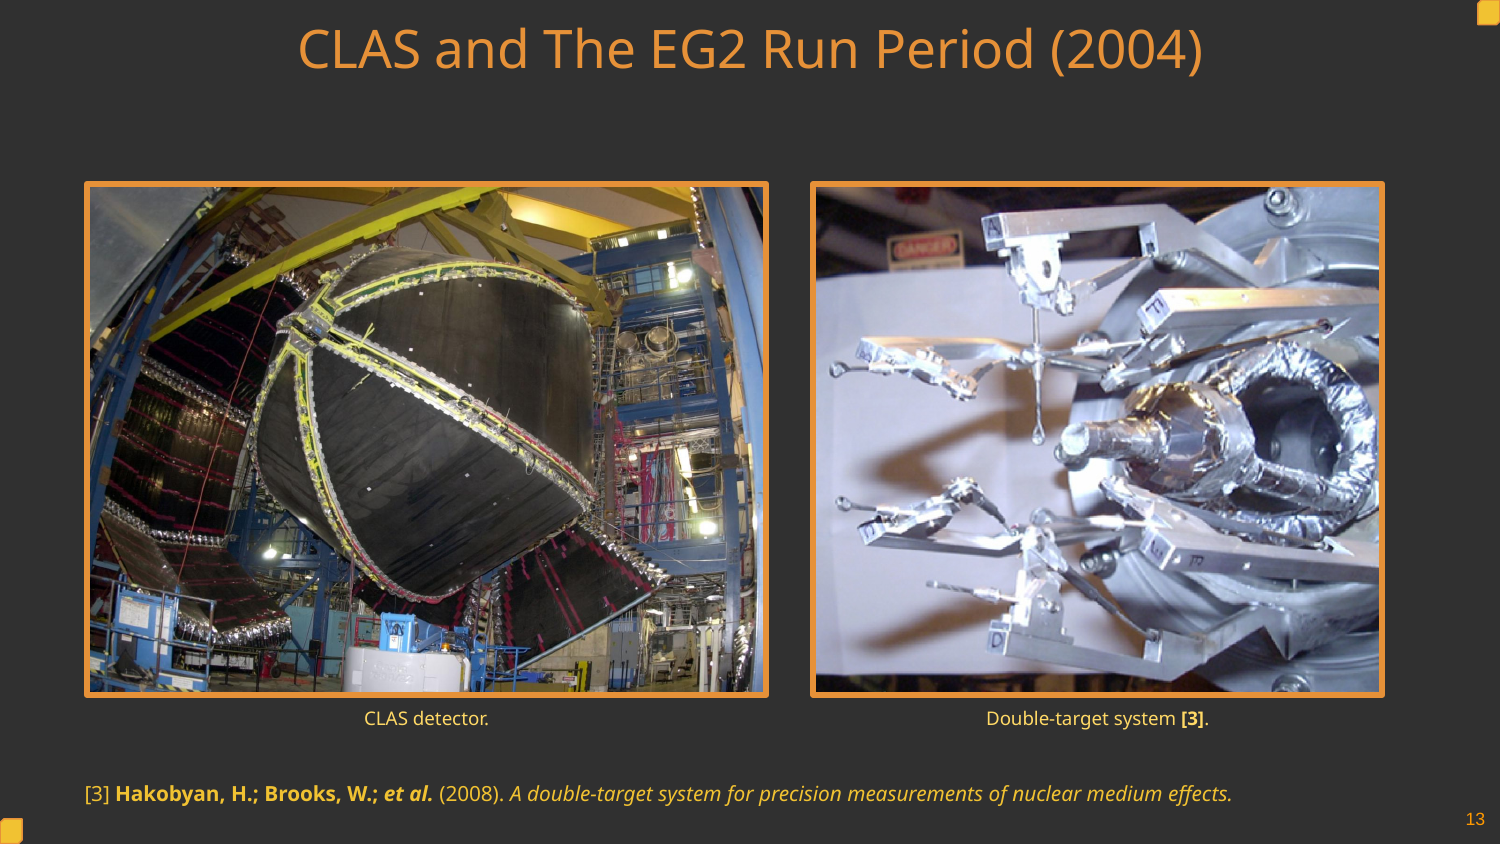

# CLAS and The EG2 Run Period (2004)
CLAS detector.
Double-target system [3].
[3] Hakobyan, H.; Brooks, W.; et al. (2008). A double-target system for precision measurements of nuclear medium effects.